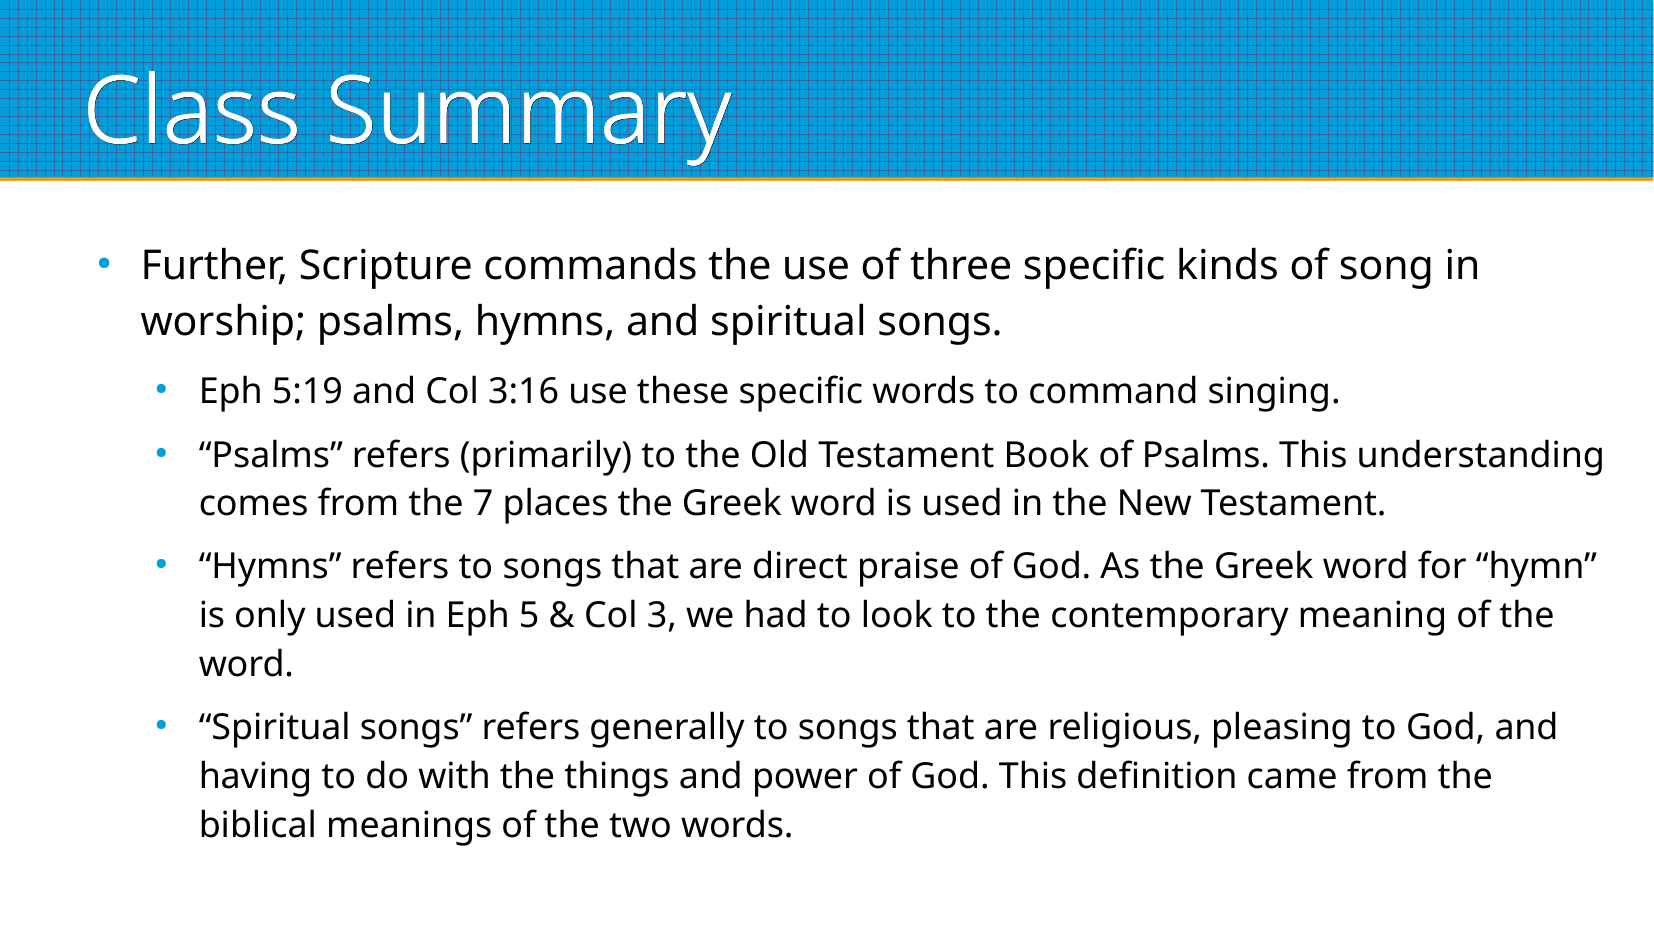

# Class Summary
Further, Scripture commands the use of three specific kinds of song in worship; psalms, hymns, and spiritual songs.
Eph 5:19 and Col 3:16 use these specific words to command singing.
“Psalms” refers (primarily) to the Old Testament Book of Psalms. This understanding comes from the 7 places the Greek word is used in the New Testament.
“Hymns” refers to songs that are direct praise of God. As the Greek word for “hymn” is only used in Eph 5 & Col 3, we had to look to the contemporary meaning of the word.
“Spiritual songs” refers generally to songs that are religious, pleasing to God, and having to do with the things and power of God. This definition came from the biblical meanings of the two words.